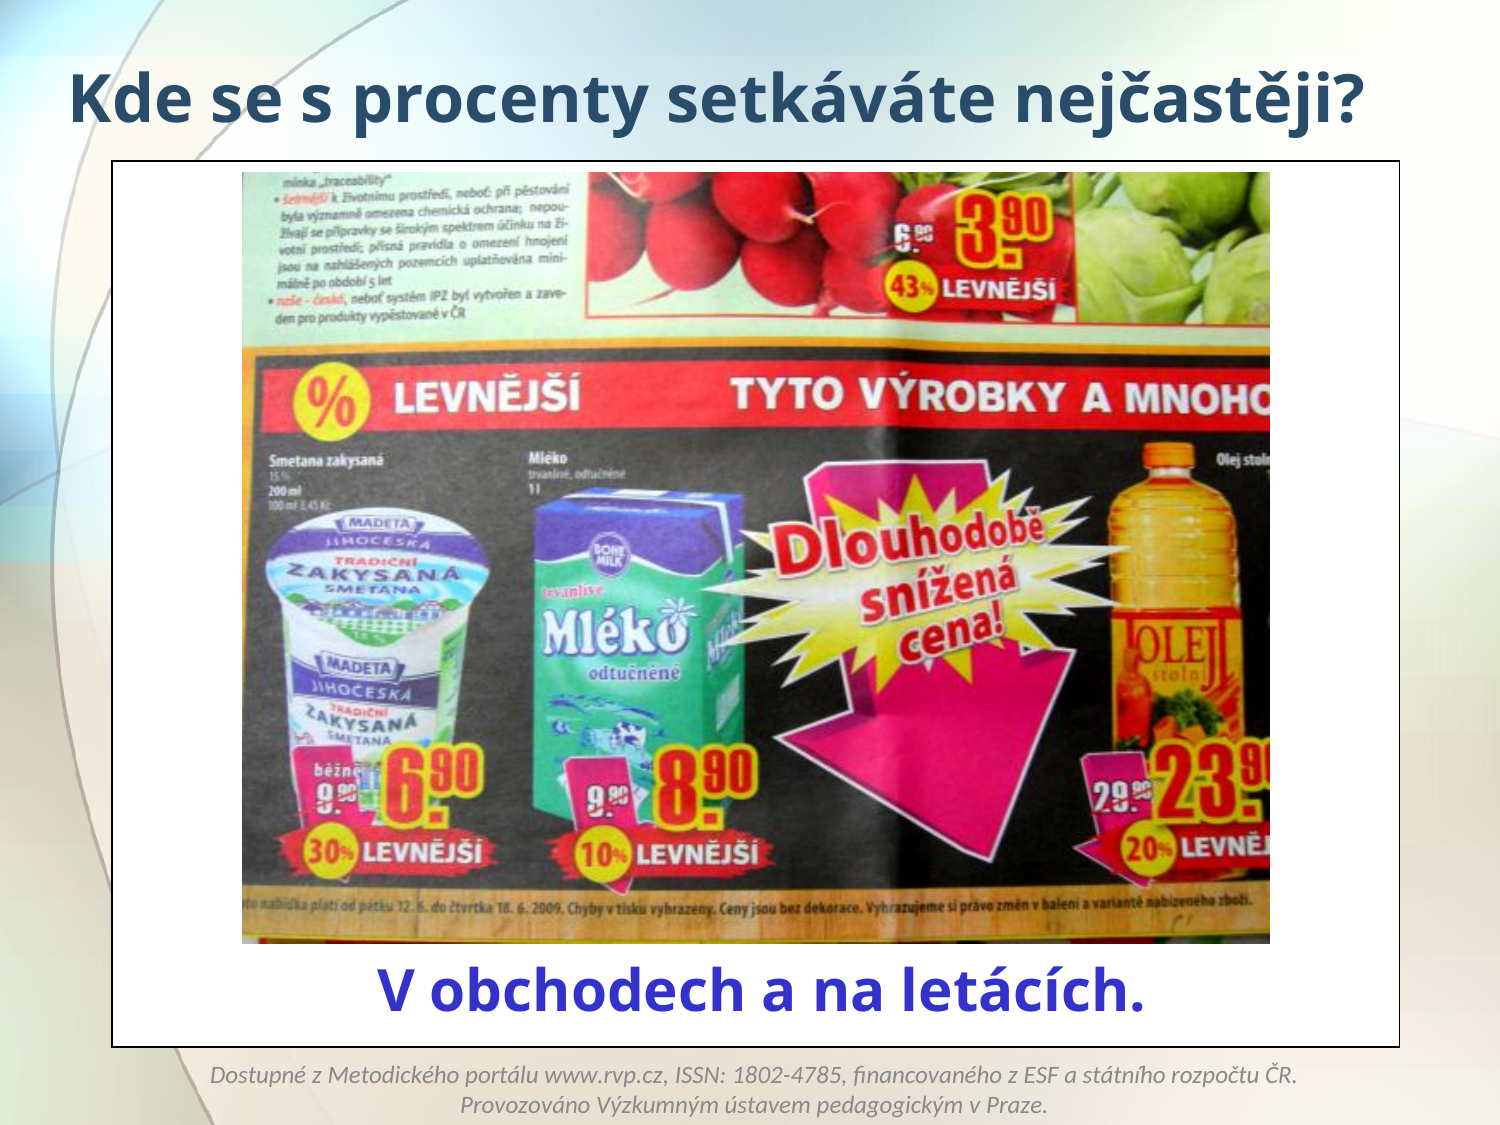

Kde se s procenty setkáváte nejčastěji?
V obchodech a na letácích.